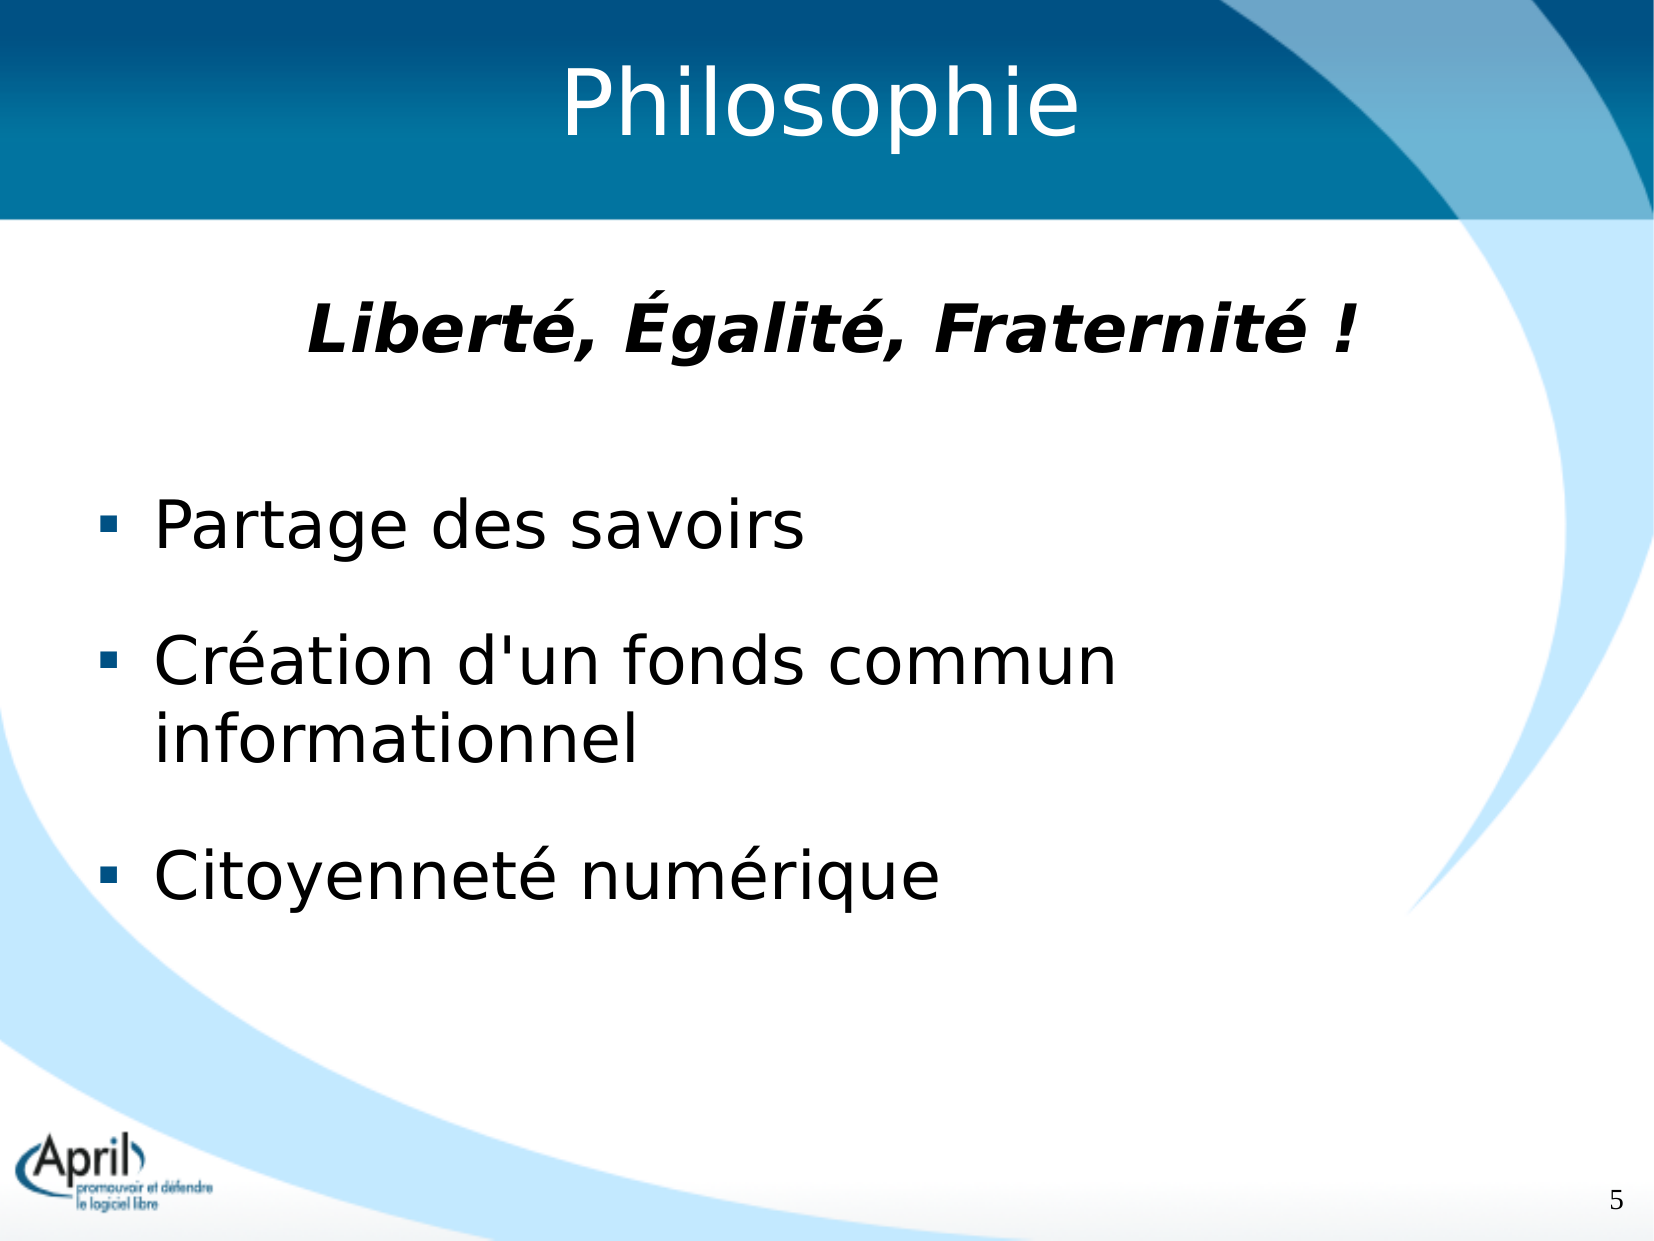

# Philosophie
Liberté, Égalité, Fraternité !
Partage des savoirs
Création d'un fonds commun informationnel
Citoyenneté numérique
5